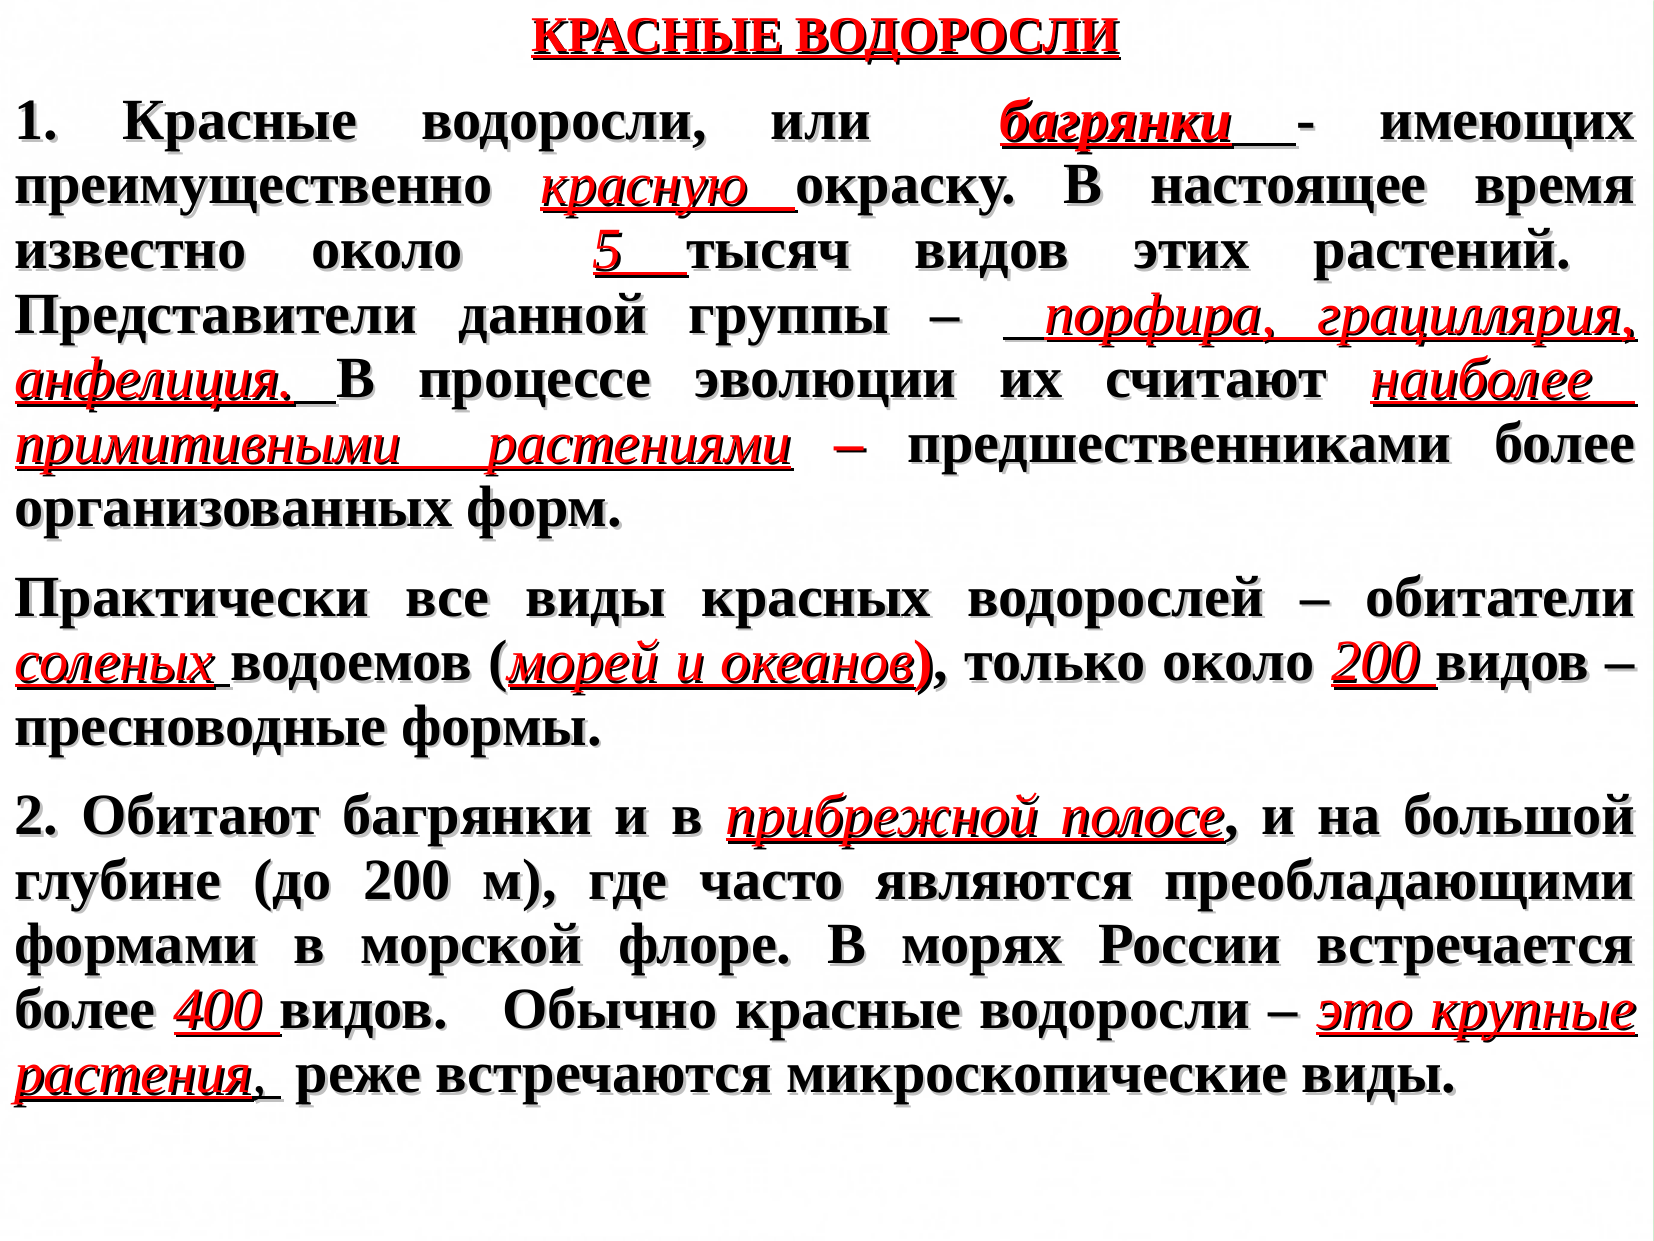

КРАСНЫЕ ВОДОРОСЛИ
1. Красные водоросли, или багрянки - имеющих преимущественно красную окраску. В настоящее время известно около 5 тысяч видов этих растений. Представители данной группы – порфира, грациллярия, анфелиция. В процессе эволюции их считают наиболее примитивными растениями – предшественниками более организованных форм.
Практически все виды красных водорослей – обитатели соленых водоемов (морей и океанов), только около 200 видов – пресноводные формы.
2. Обитают багрянки и в прибрежной полосе, и на большой глубине (до 200 м), где часто являются преобладающими формами в морской флоре. В морях России встречается более 400 видов. Обычно красные водоросли – это крупные растения, реже встречаются микроскопические виды.